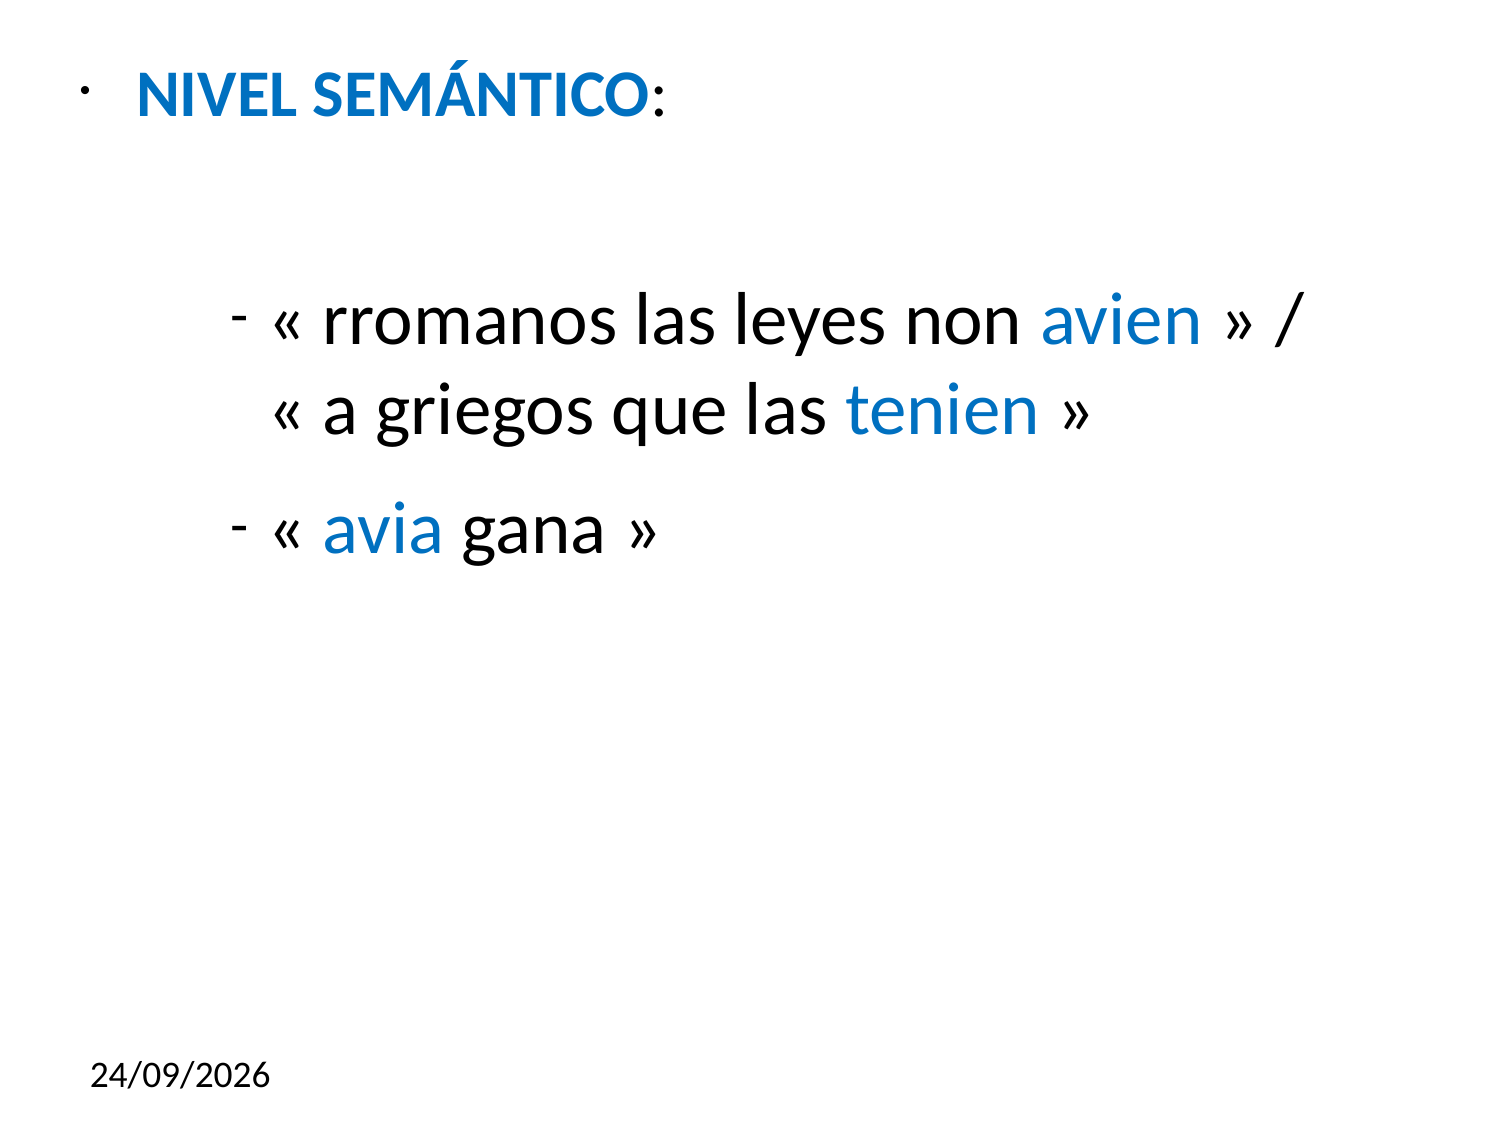

NIVEL SEMÁNTICO:
« rromanos las leyes non avien » / « a griegos que las tenien »
« avia gana »
#
14 de avril de 2011